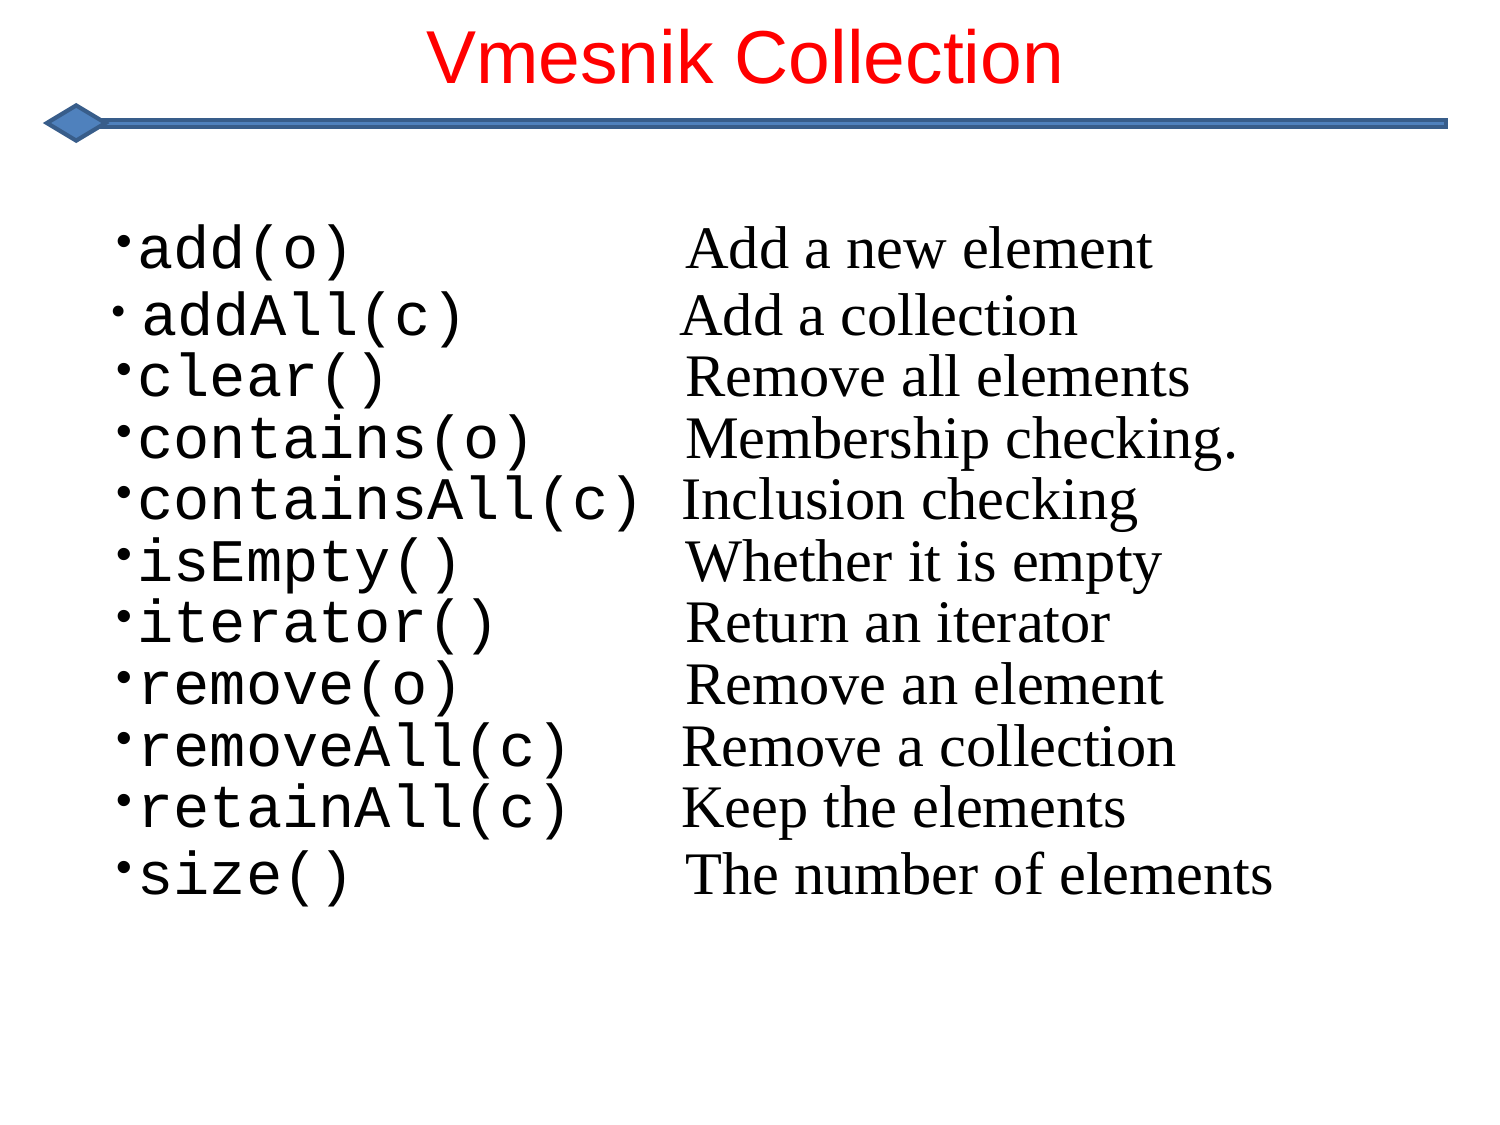

# Vmesnik Collection
add(o) 	 Add a new element
 addAll(c) 	 	 Add a collection
clear() 	 Remove all elements
contains(o) 	 Membership checking.
containsAll(c) Inclusion checking
isEmpty() 	 Whether it is empty
iterator() 	 Return an iterator
remove(o) 	 Remove an element
removeAll(c) Remove a collection
retainAll(c) Keep the elements
size() 	 The number of elements